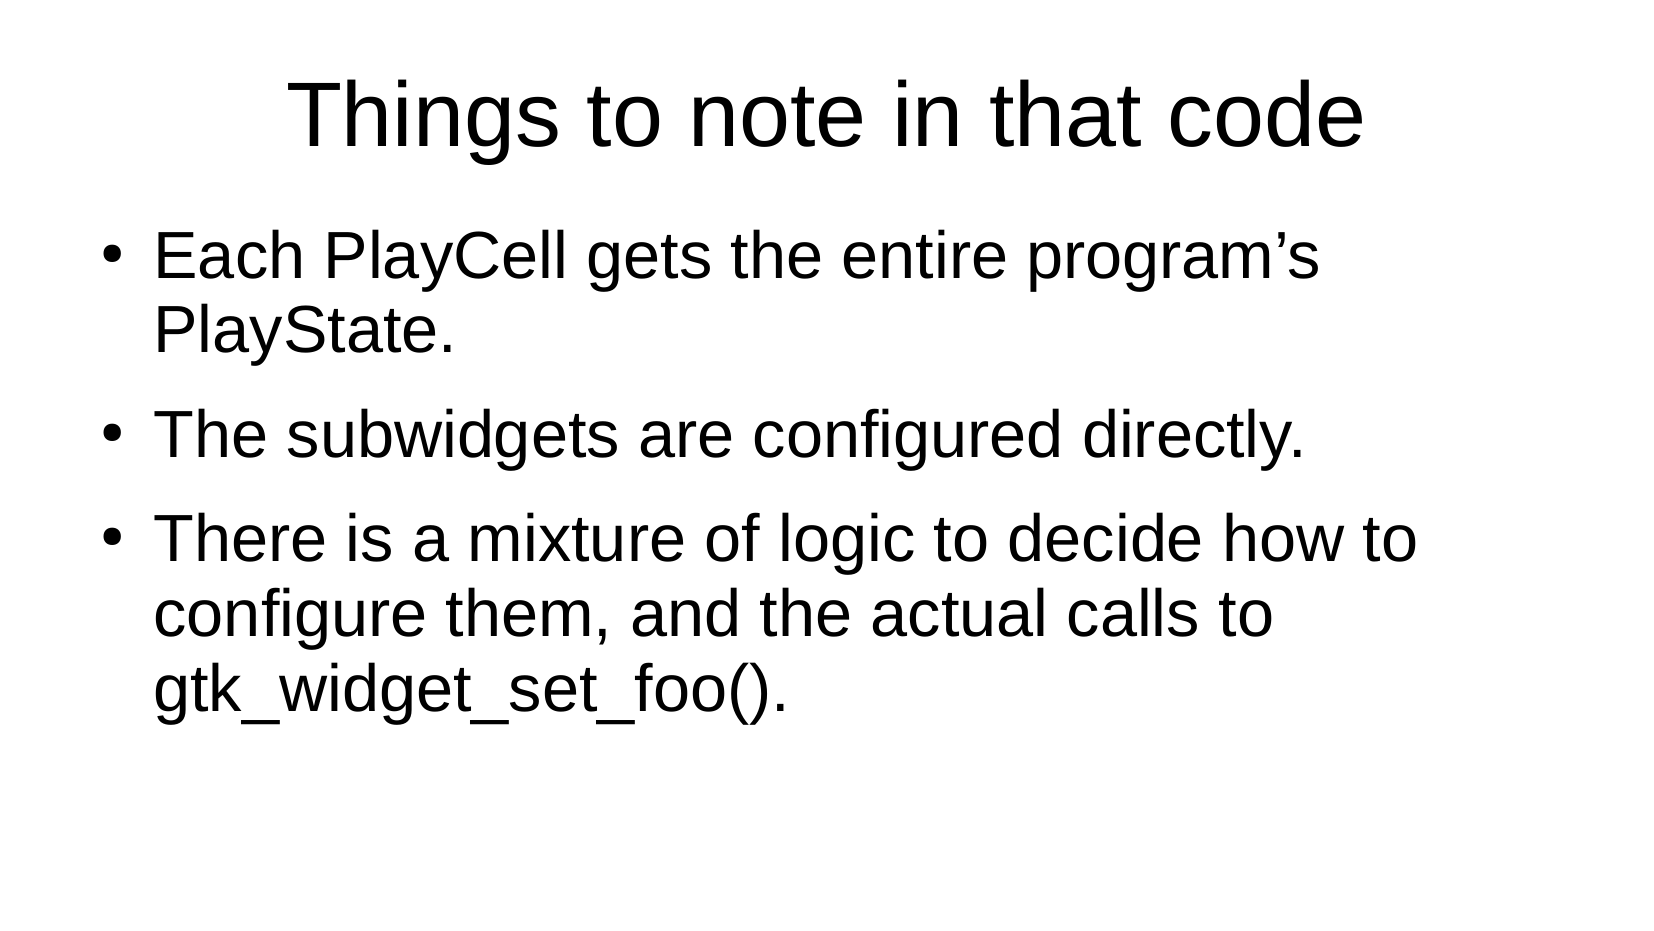

# Things to note in that code
Each PlayCell gets the entire program’s PlayState.
The subwidgets are configured directly.
There is a mixture of logic to decide how to configure them, and the actual calls to gtk_widget_set_foo().